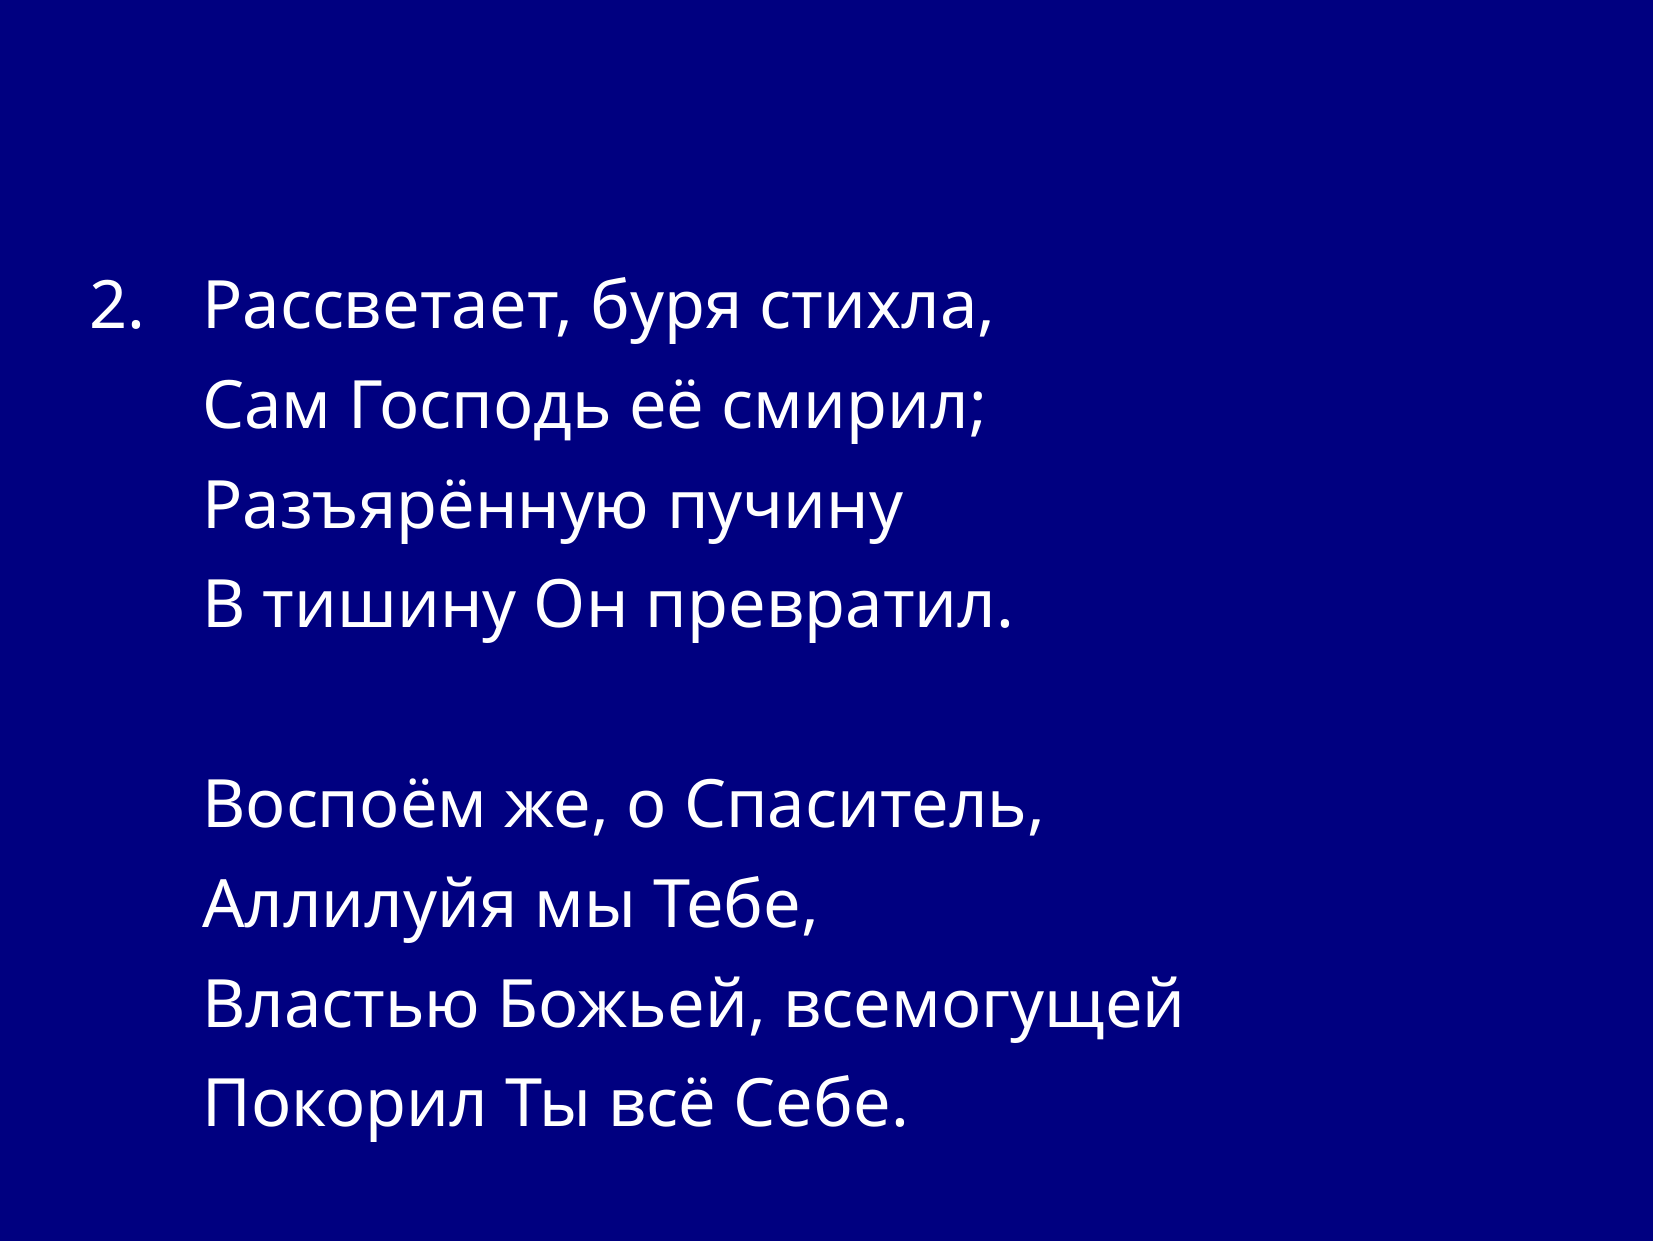

2.	Рассветает, буря стихла,
	Сам Господь её смирил;
	Разъярённую пучину
	В тишину Он превратил.
	Воспоём же, о Спаситель,
	Аллилуйя мы Тебе,
	Властью Божьей, всемогущей
	Покорил Ты всё Себе.